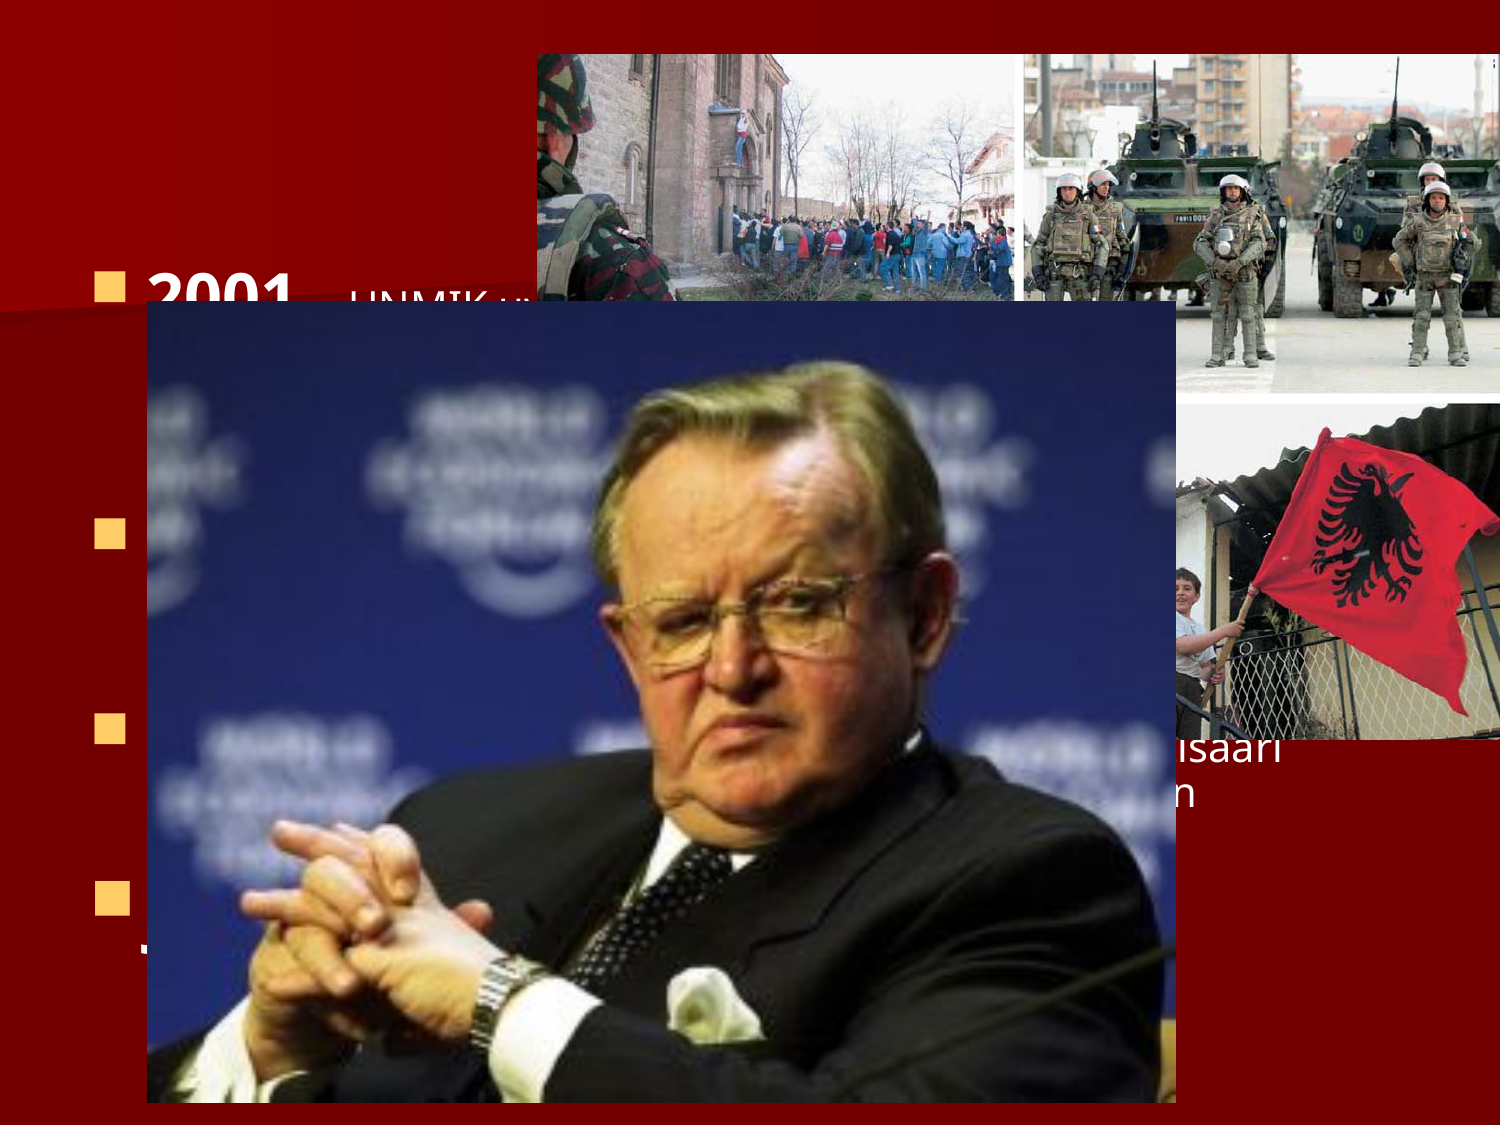

#
2001 – UNMIK uvede prehodne oblasti na Kosovu in prve svobodne volitve kosovskega parlamenta. Kosovo dobi vlado in predsednika. Začne se vzpostavljati multietnična kosovska policija.
marec 2004 - Izbruhnejo hudi etnični nemiri. Zaneti jih manjši incident, v katerem umreta albanska otroka.
2007 - Posebni pogajalec ZN za Kosovo Martti Ahtisaari predstavi predlog rešitve vprašanja statusa Kosova, in
januar-februar 2008 - razglasitev neodvisnosti.